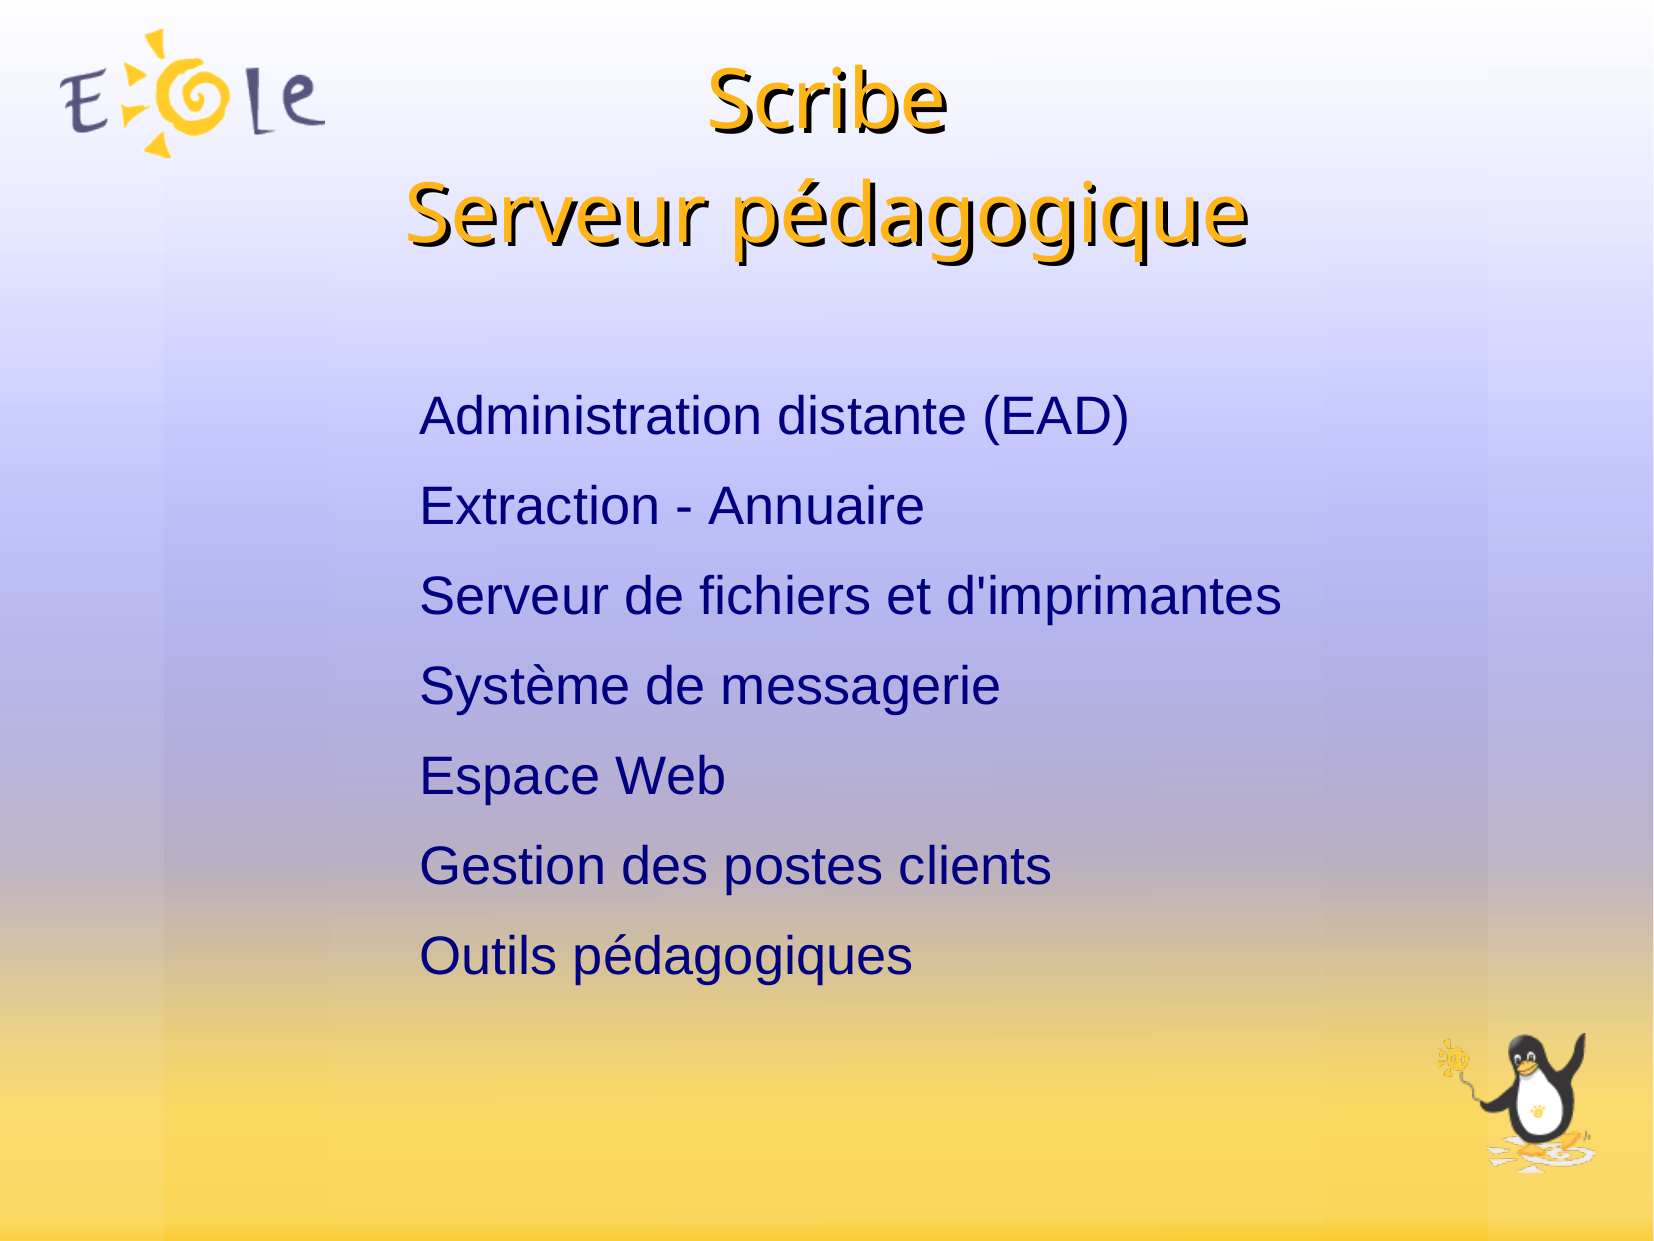

# Scribe Serveur pédagogique
Administration distante (EAD)
Extraction - Annuaire
Serveur de fichiers et d'imprimantes
Système de messagerie
Espace Web
Gestion des postes clients
Outils pédagogiques